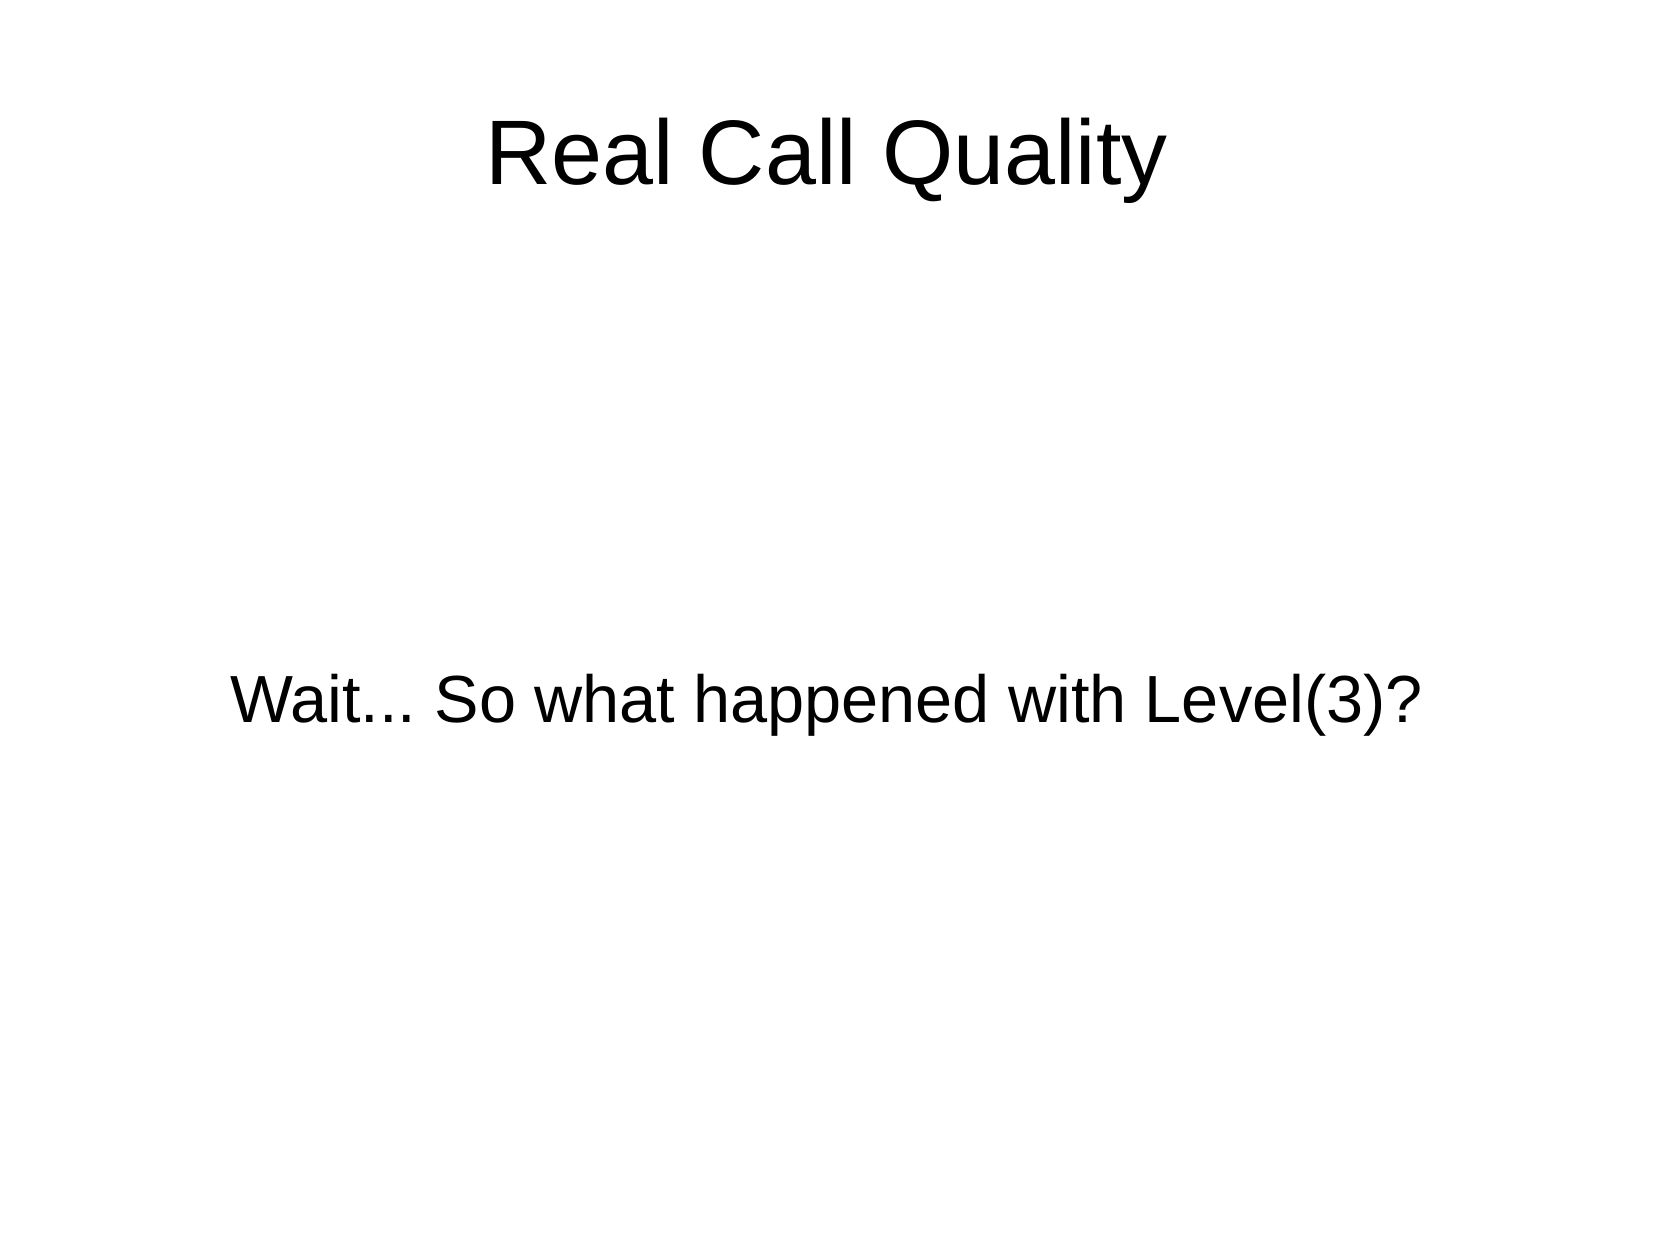

# Real Call Quality
Wait... So what happened with Level(3)?